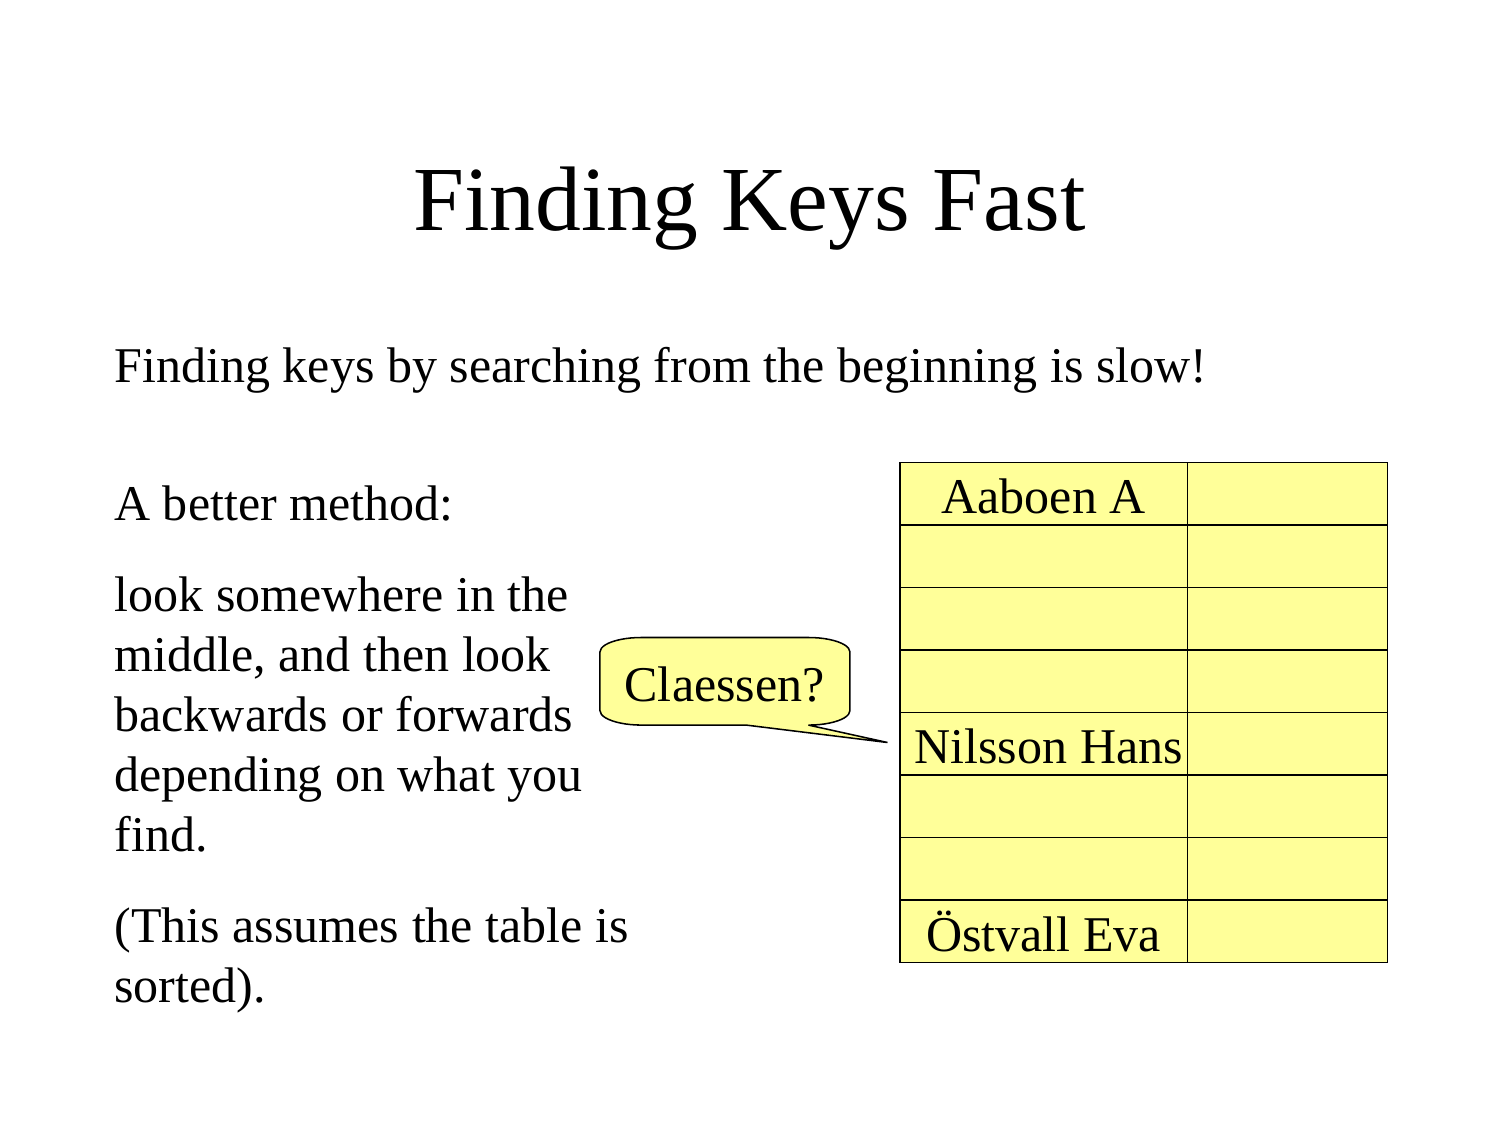

# Finding Keys Fast
Finding keys by searching from the beginning is slow!
A better method:
look somewhere in the middle, and then look backwards or forwards depending on what you find.
(This assumes the table is sorted).
Aaboen A
Claessen?
Nilsson Hans
Östvall Eva